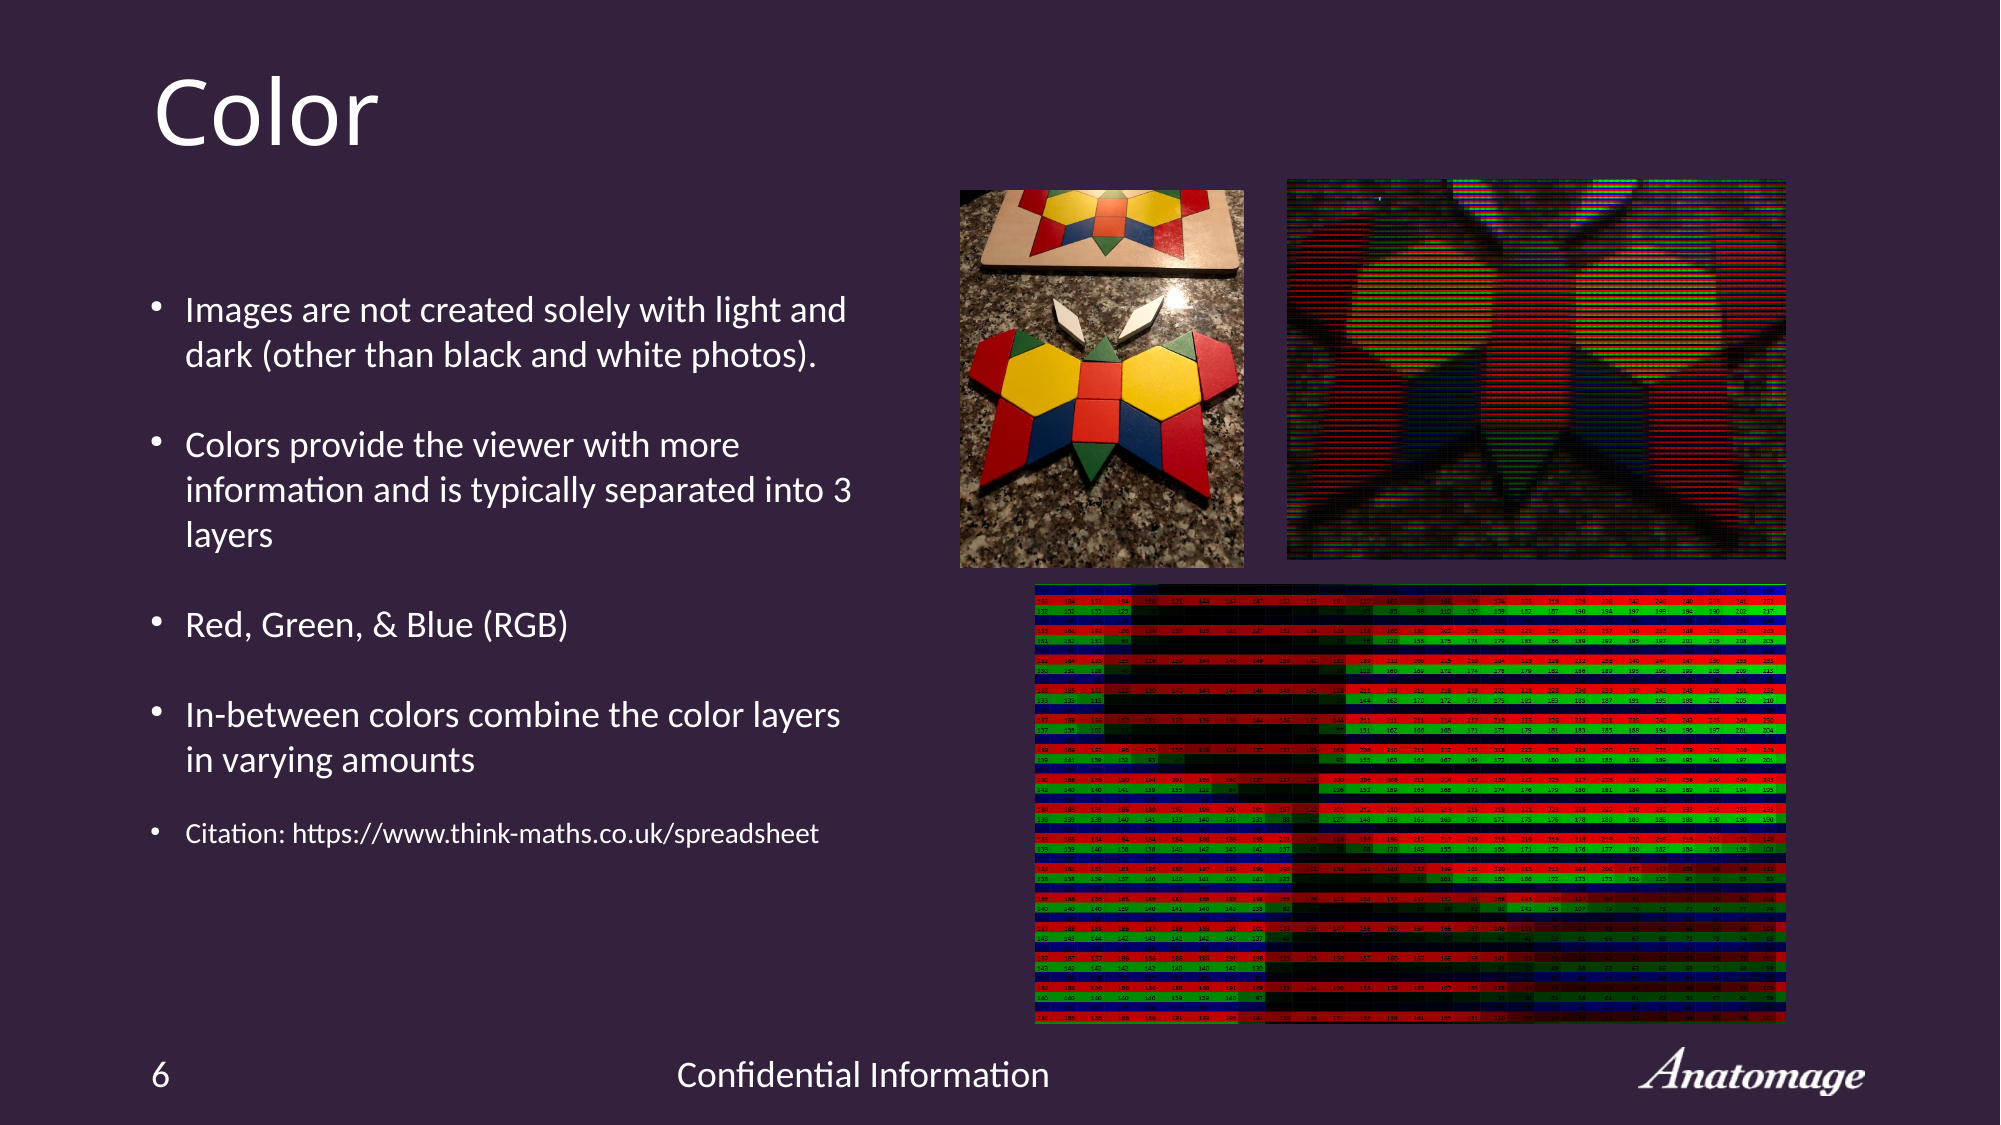

# Color
Images are not created solely with light and dark (other than black and white photos).
Colors provide the viewer with more information and is typically separated into 3 layers
Red, Green, & Blue (RGB)
In-between colors combine the color layers in varying amounts
Citation: https://www.think-maths.co.uk/spreadsheet
Confidential Information